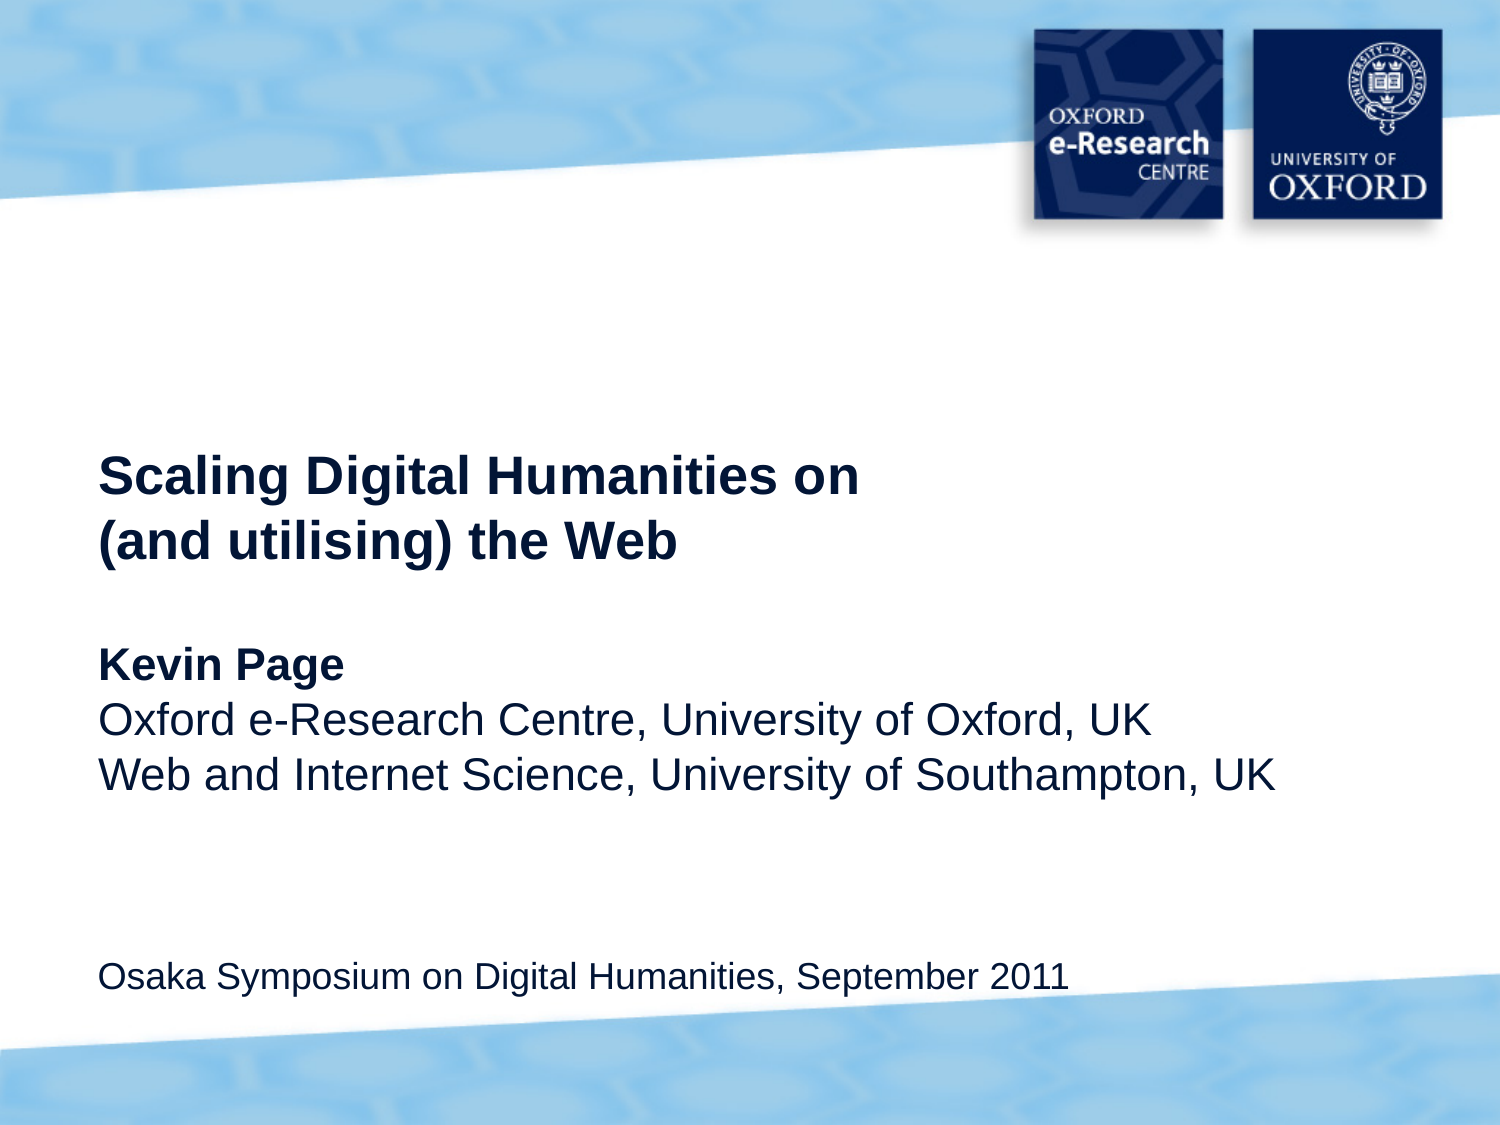

# Scaling Digital Humanities on (and utilising) the Web Kevin Page Oxford e-Research Centre, University of Oxford, UK Web and Internet Science, University of Southampton, UK
Osaka Symposium on Digital Humanities, September 2011